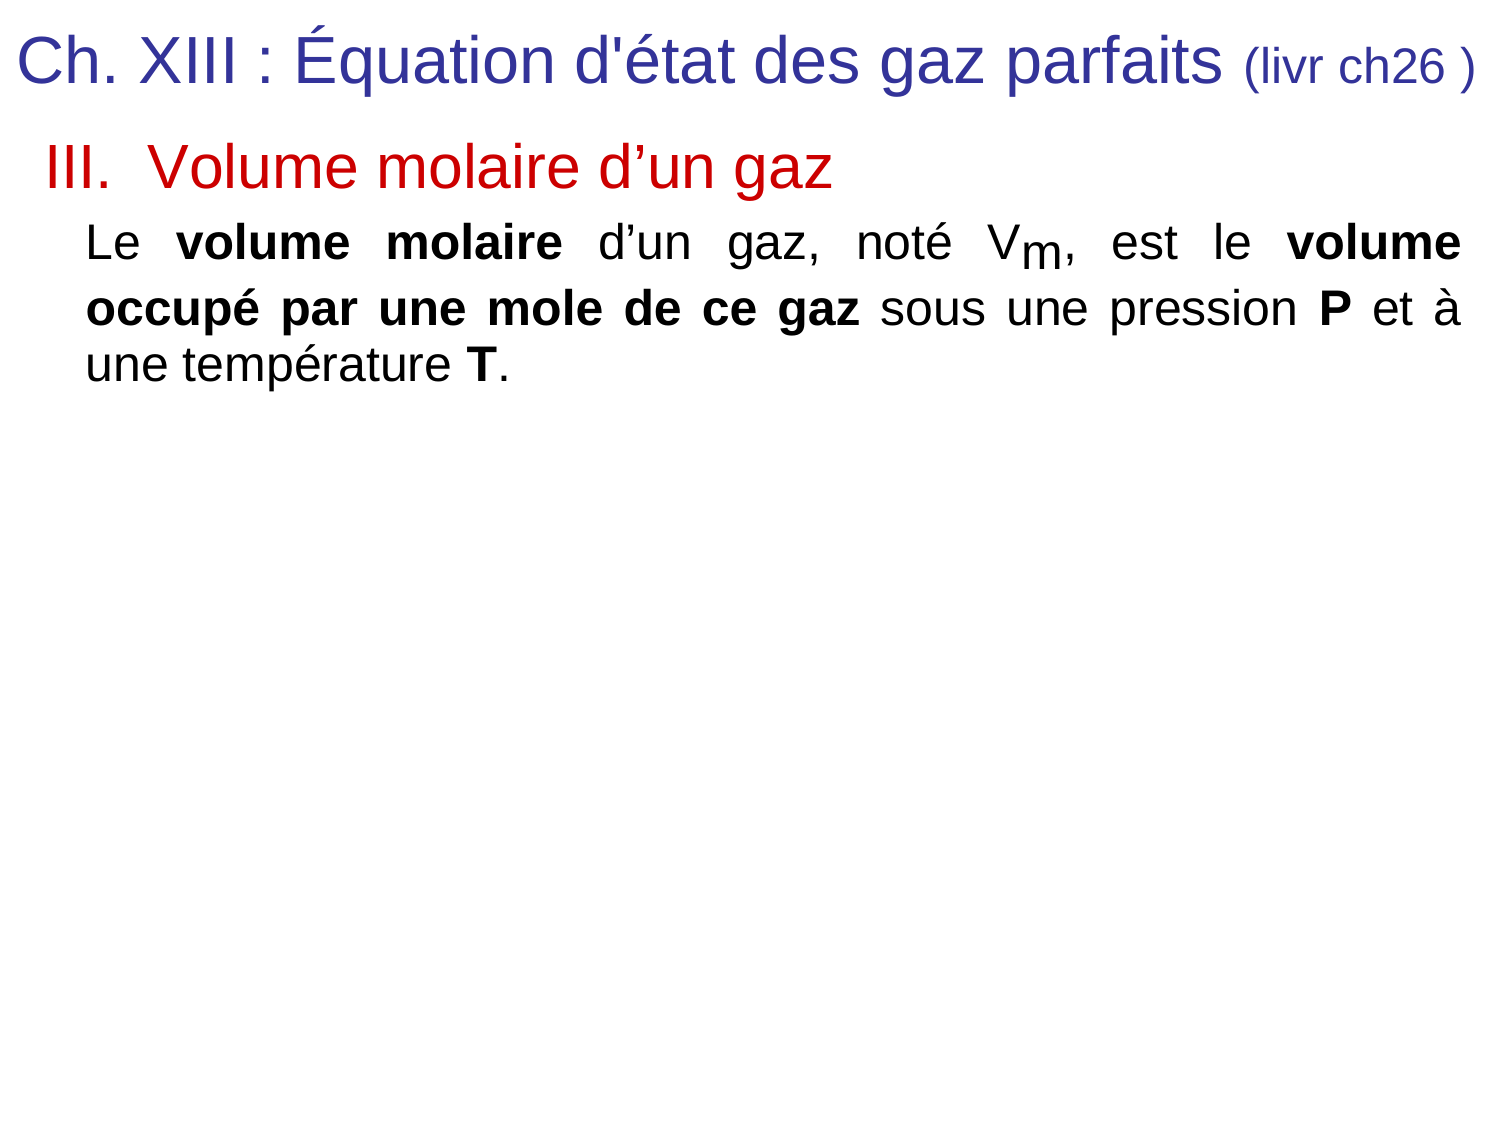

# Ch. XIII : Équation d'état des gaz parfaits (livr ch26 )
III. Volume molaire d’un gaz
Le volume molaire d’un gaz, noté Vm, est le volume occupé par une mole de ce gaz sous une pression P et à une température T.